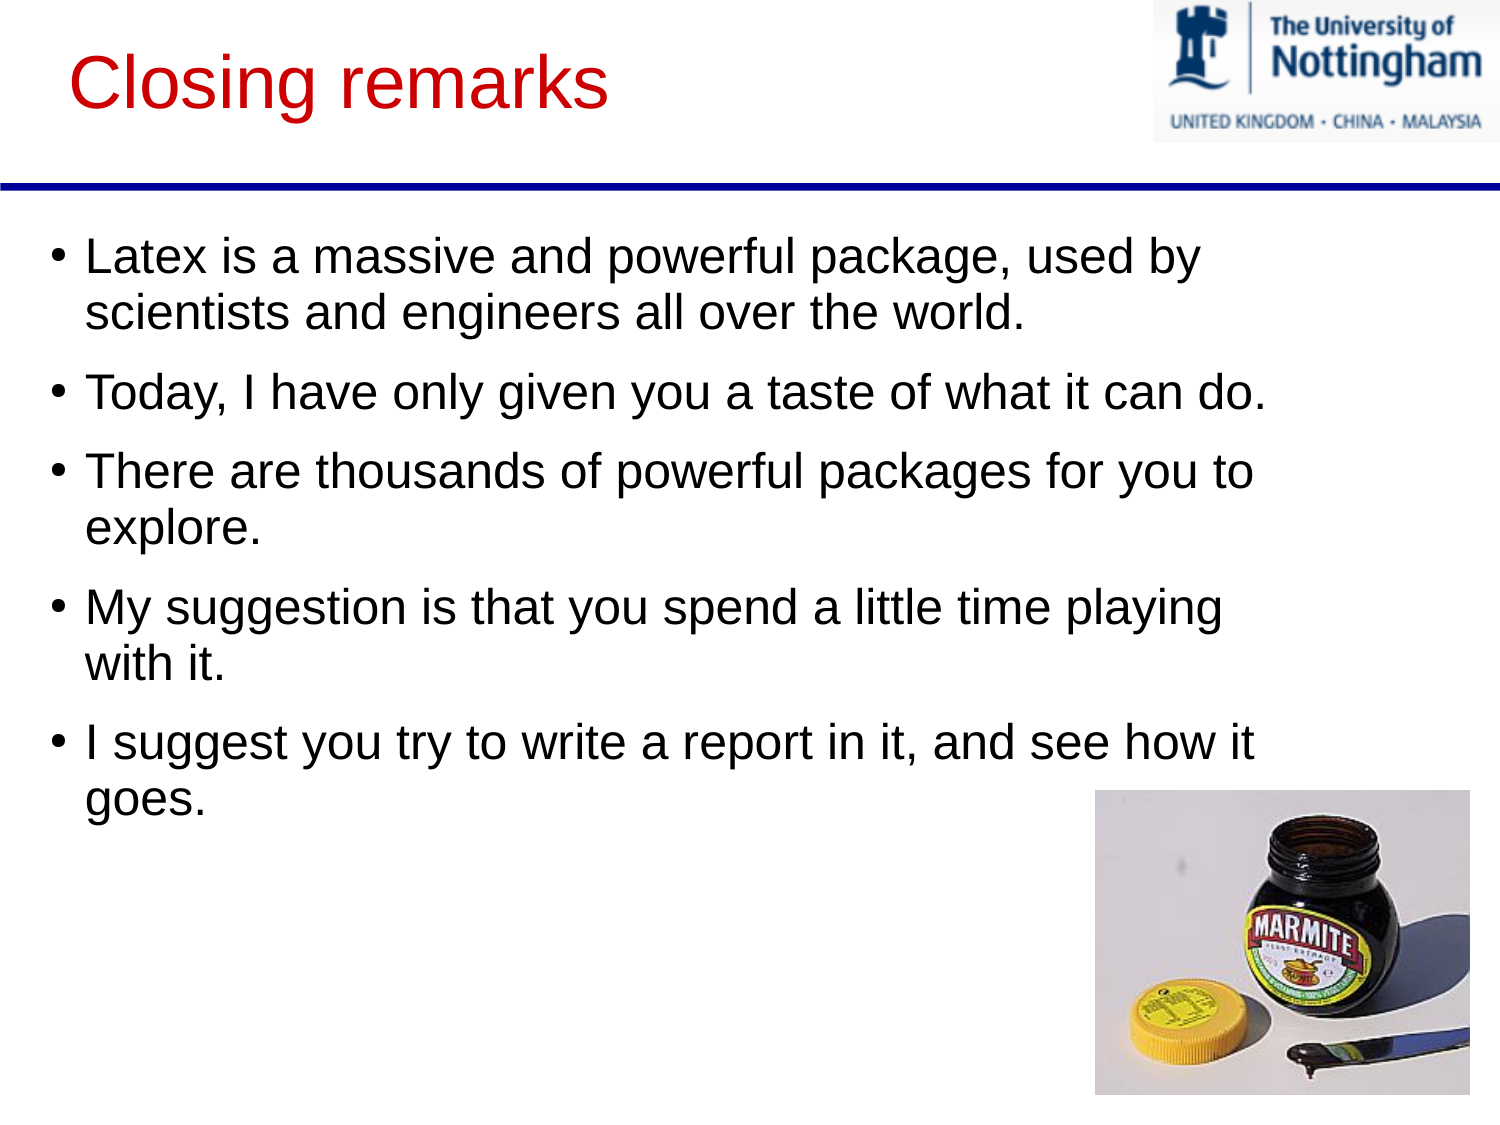

Closing remarks
Latex is a massive and powerful package, used by scientists and engineers all over the world.
Today, I have only given you a taste of what it can do.
There are thousands of powerful packages for you to explore.
My suggestion is that you spend a little time playing with it.
I suggest you try to write a report in it, and see how it goes.